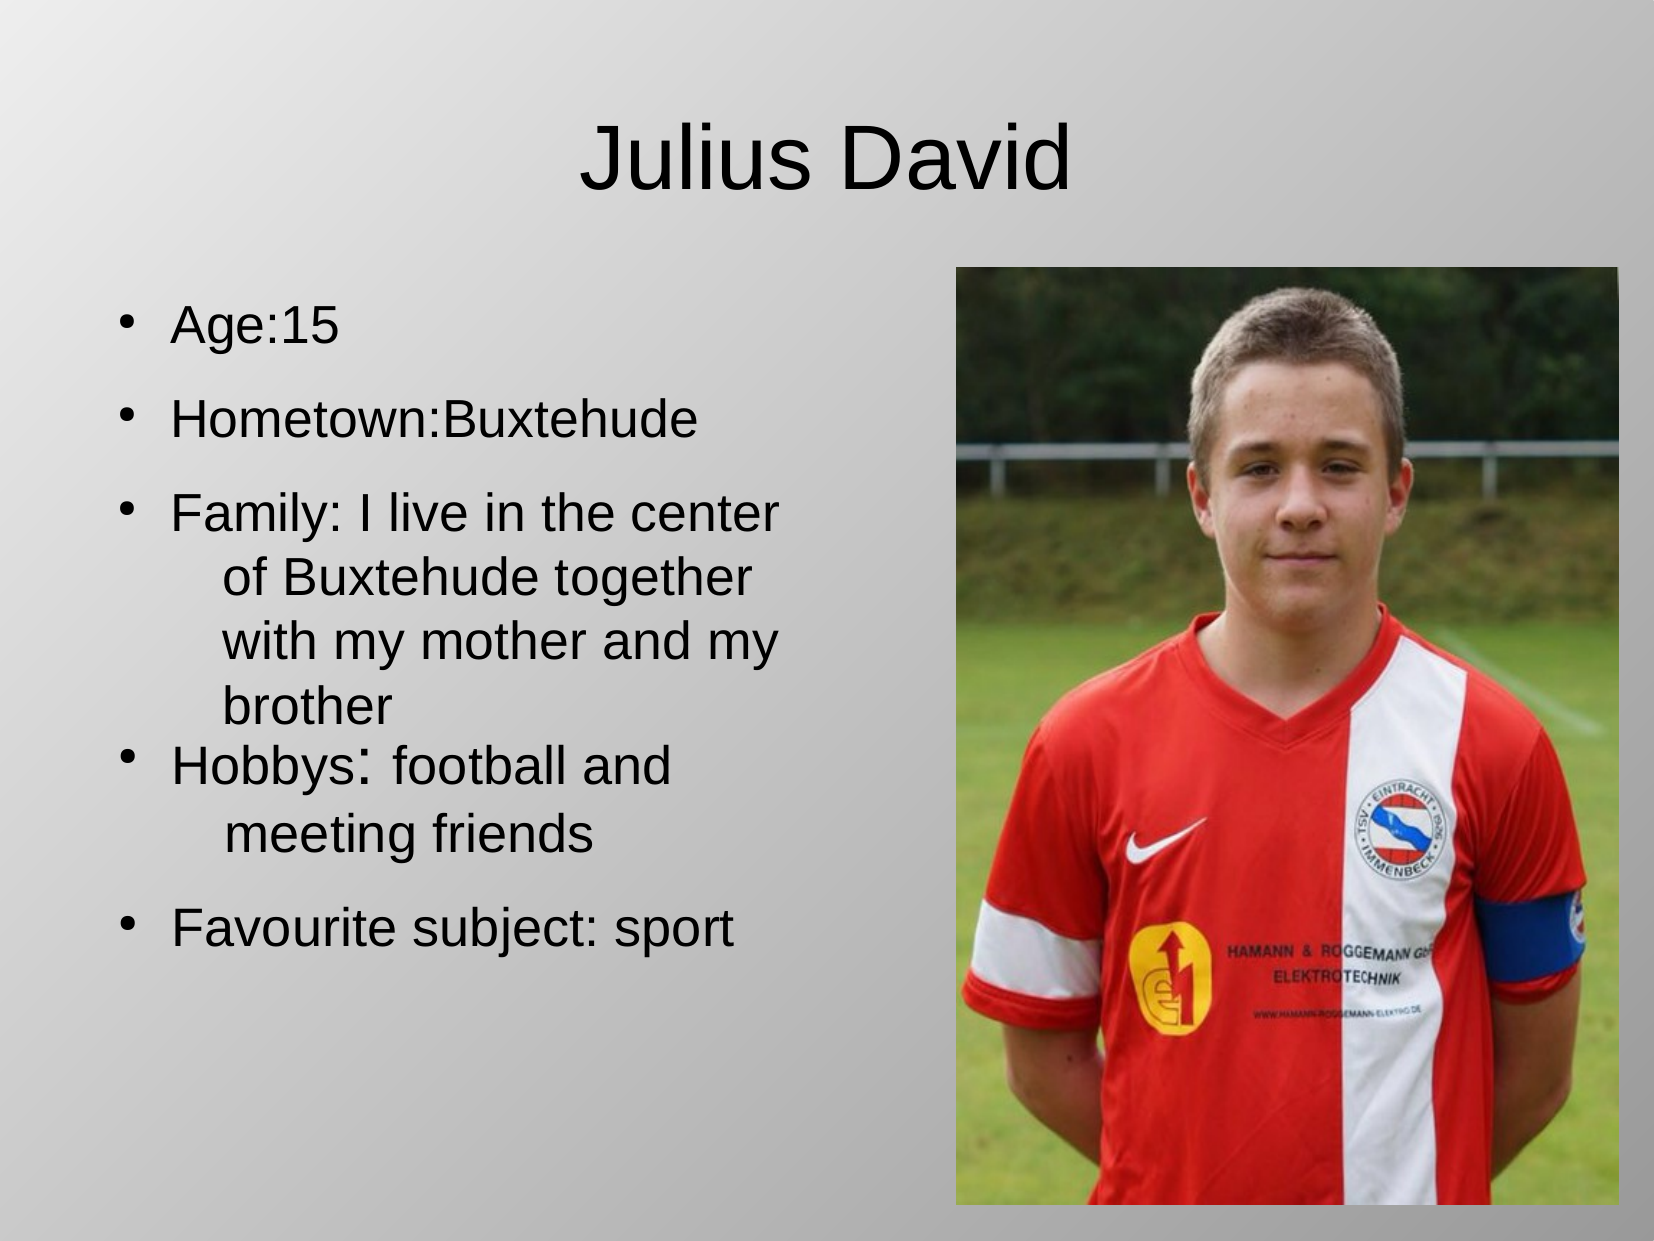

# Julius David
Age:15
Hometown:Buxtehude
Family: I live in the center of Buxtehude together with my mother and my brother
Hobbys: football and meeting friends
Favourite subject: sport